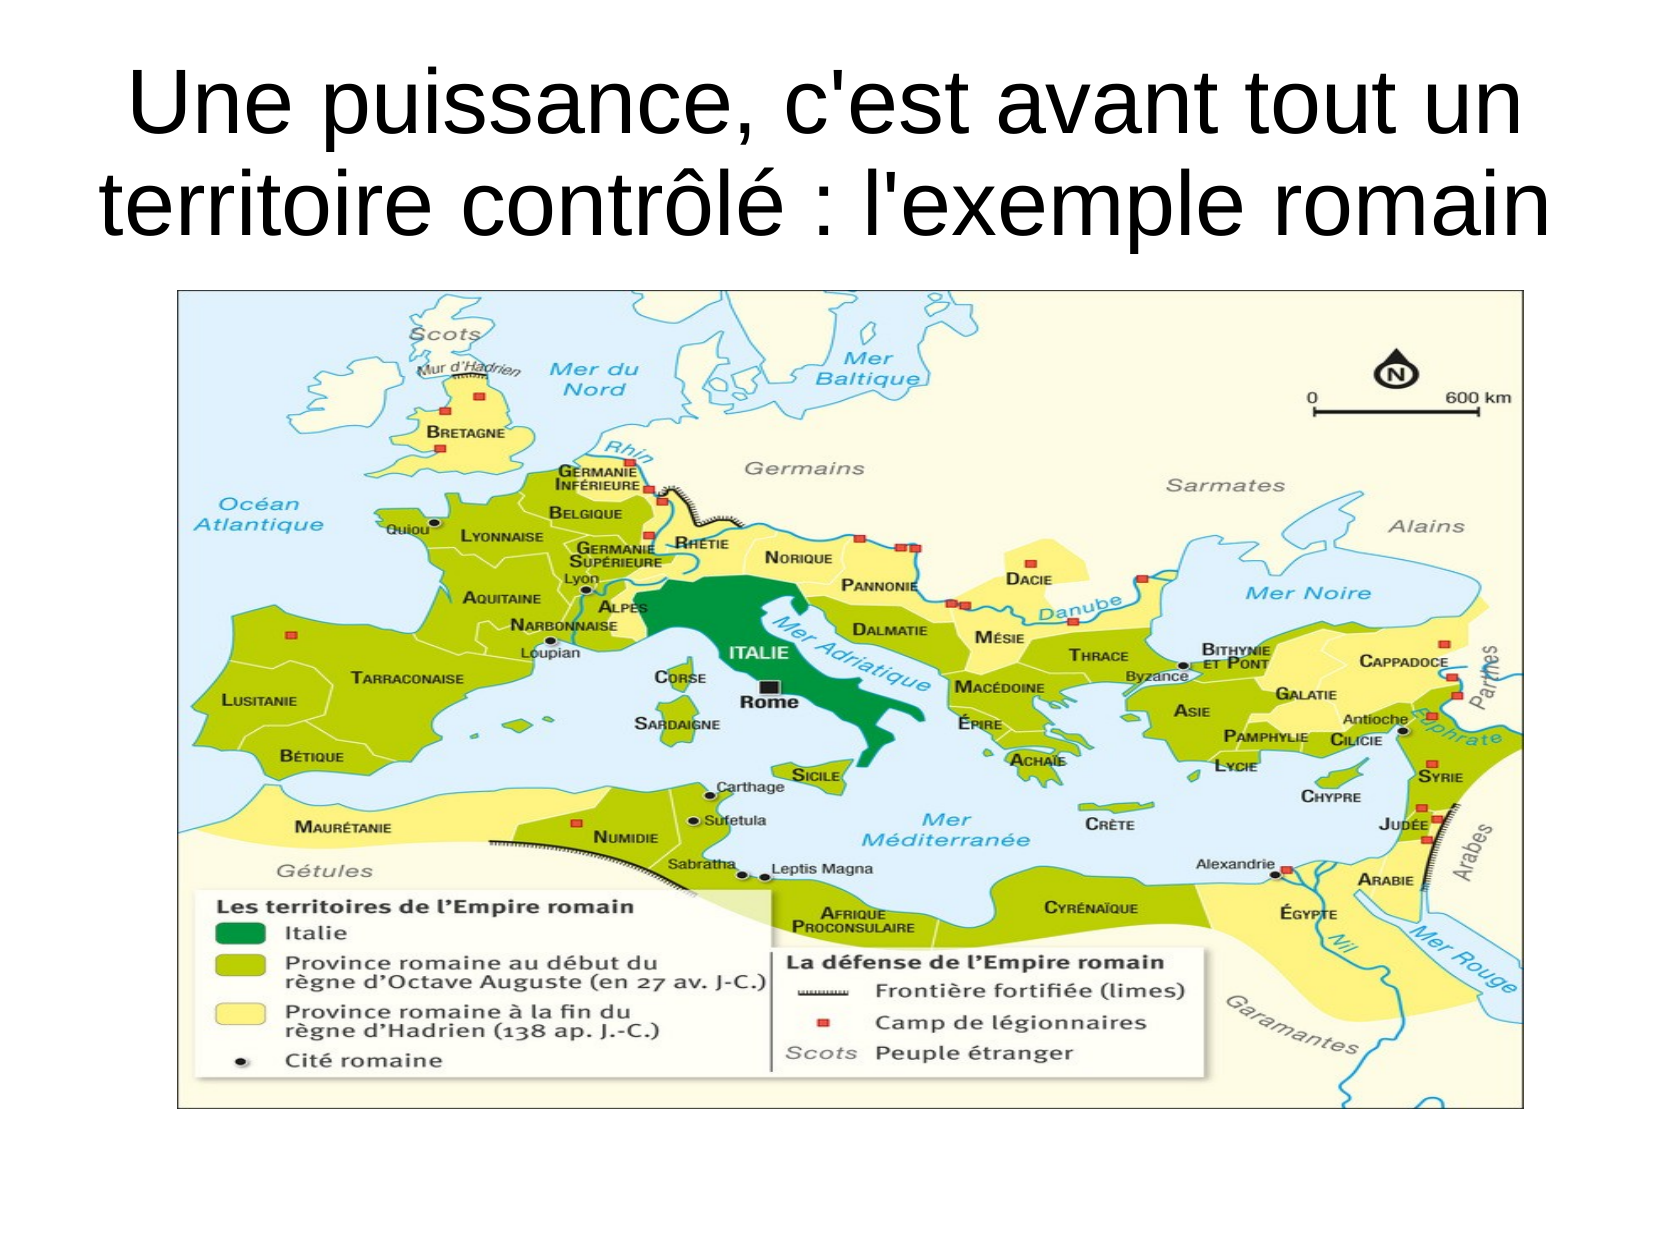

# Une puissance, c'est avant tout un territoire contrôlé : l'exemple romain